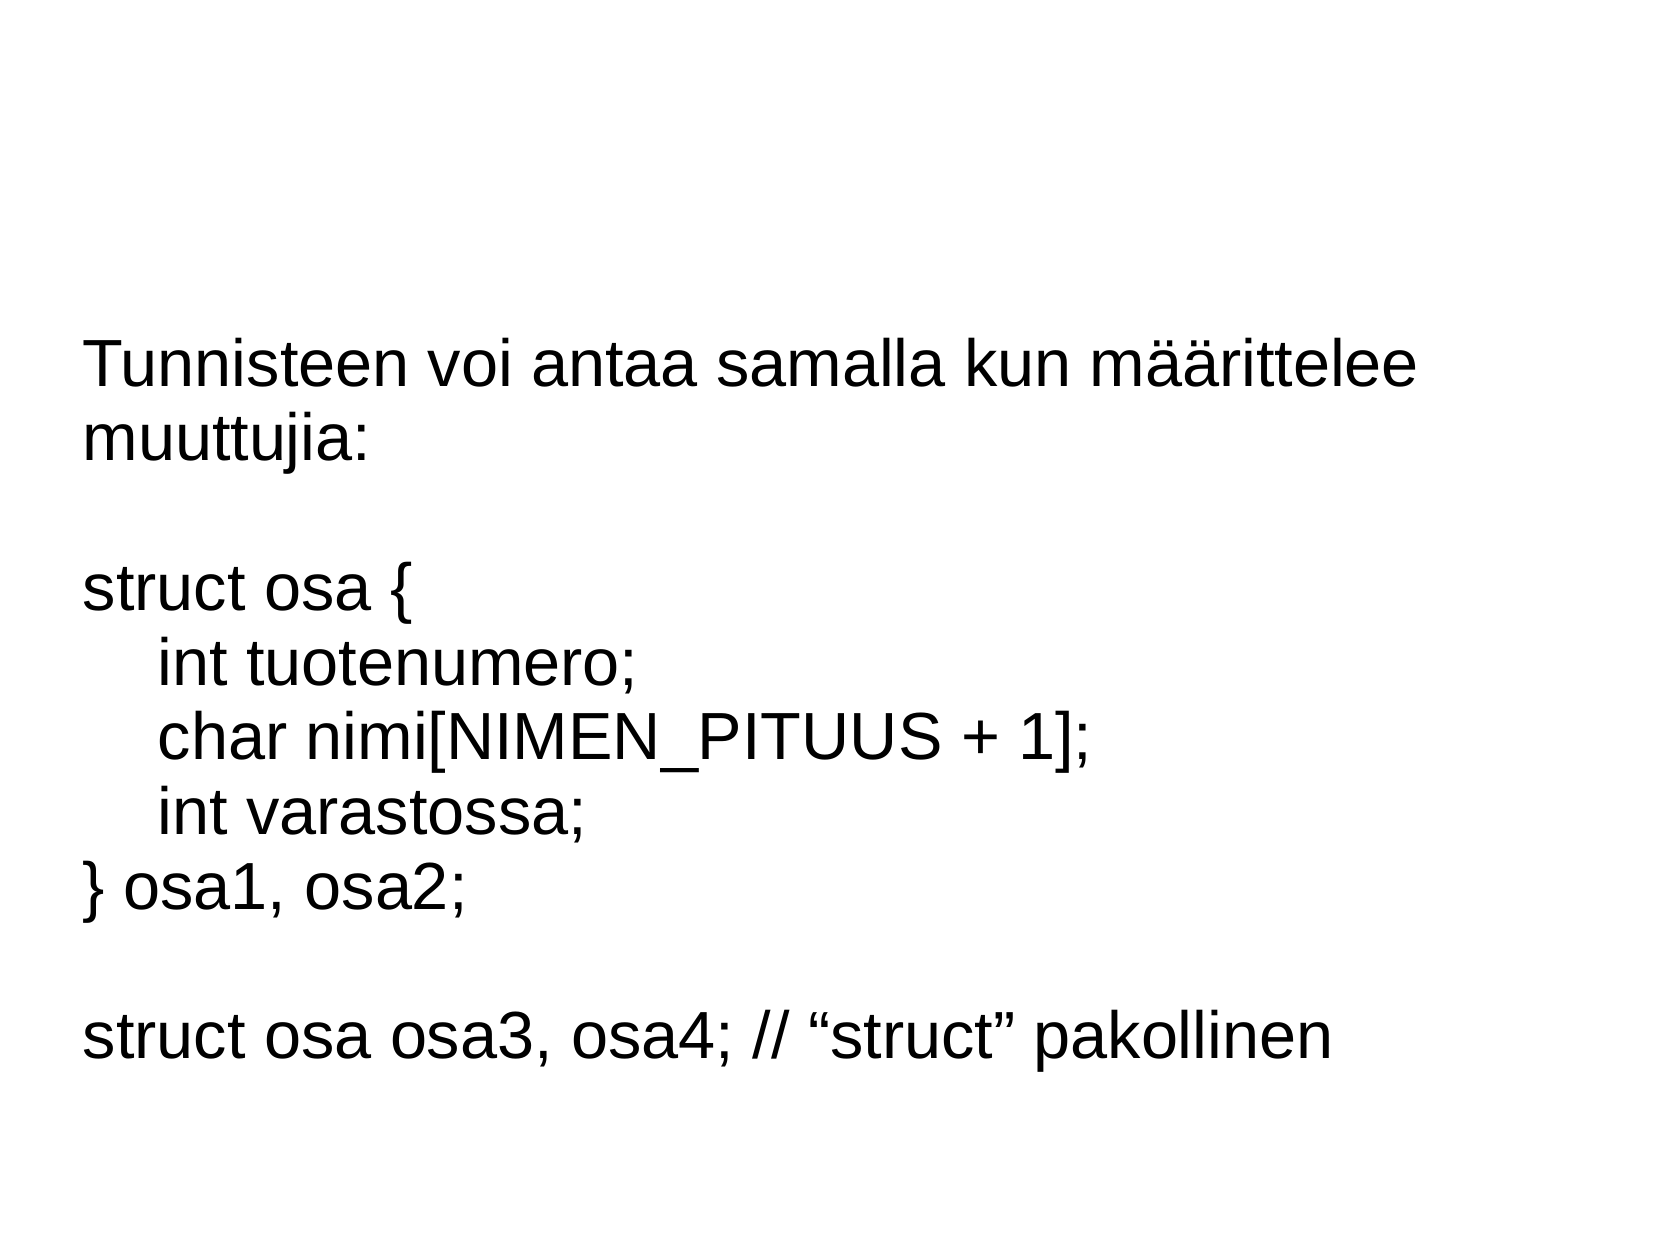

Tunnisteen voi antaa samalla kun määrittelee muuttujia:
struct osa {
	int tuotenumero;
	char nimi[NIMEN_PITUUS + 1];
	int varastossa;
} osa1, osa2;
struct osa osa3, osa4; // “struct” pakollinen